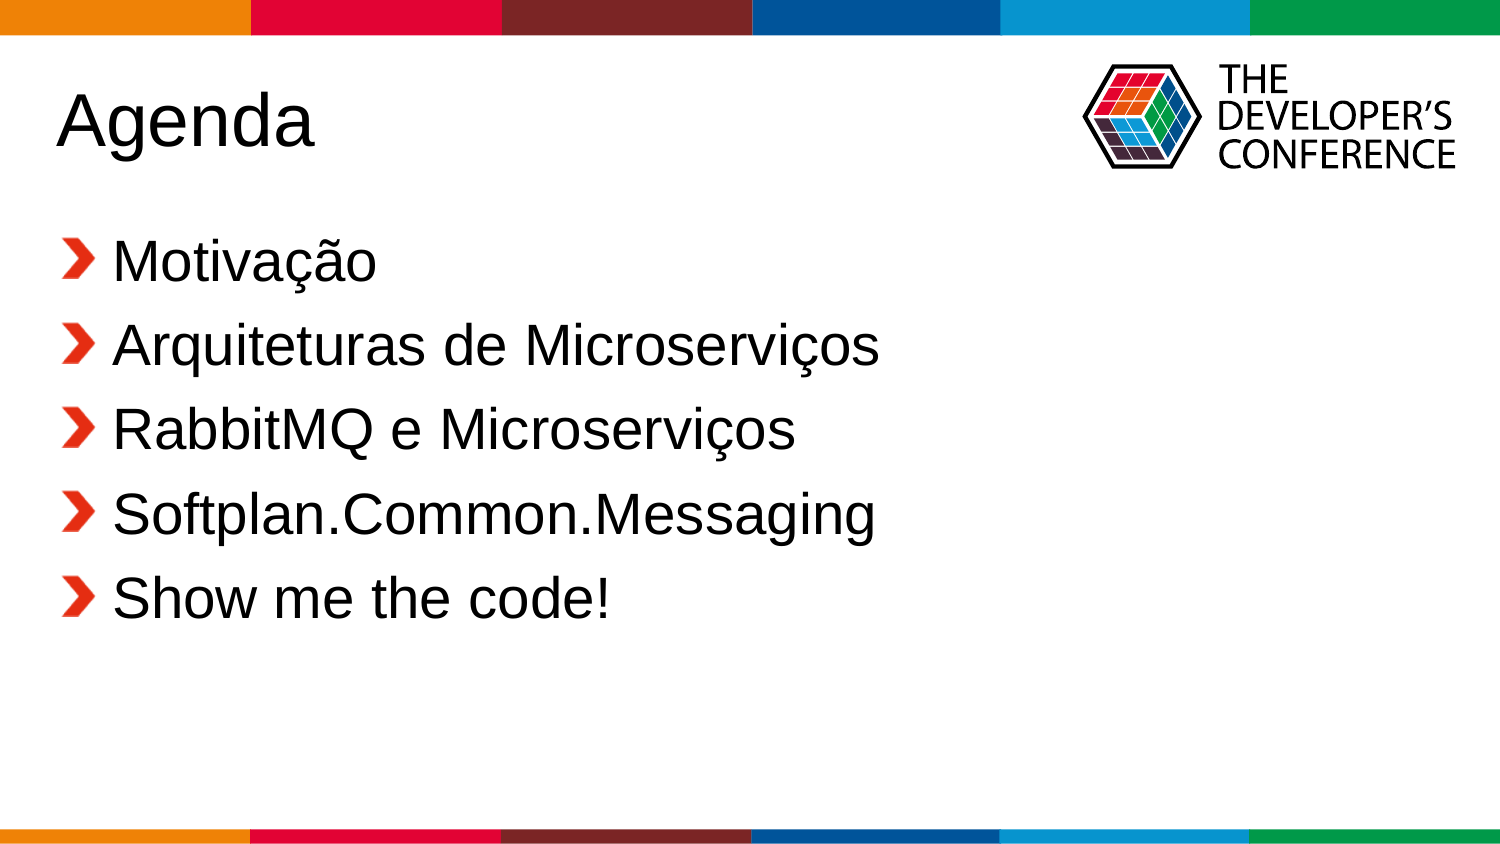

# Agenda
Motivação
Arquiteturas de Microserviços
RabbitMQ e Microserviços
Softplan.Common.Messaging
Show me the code!